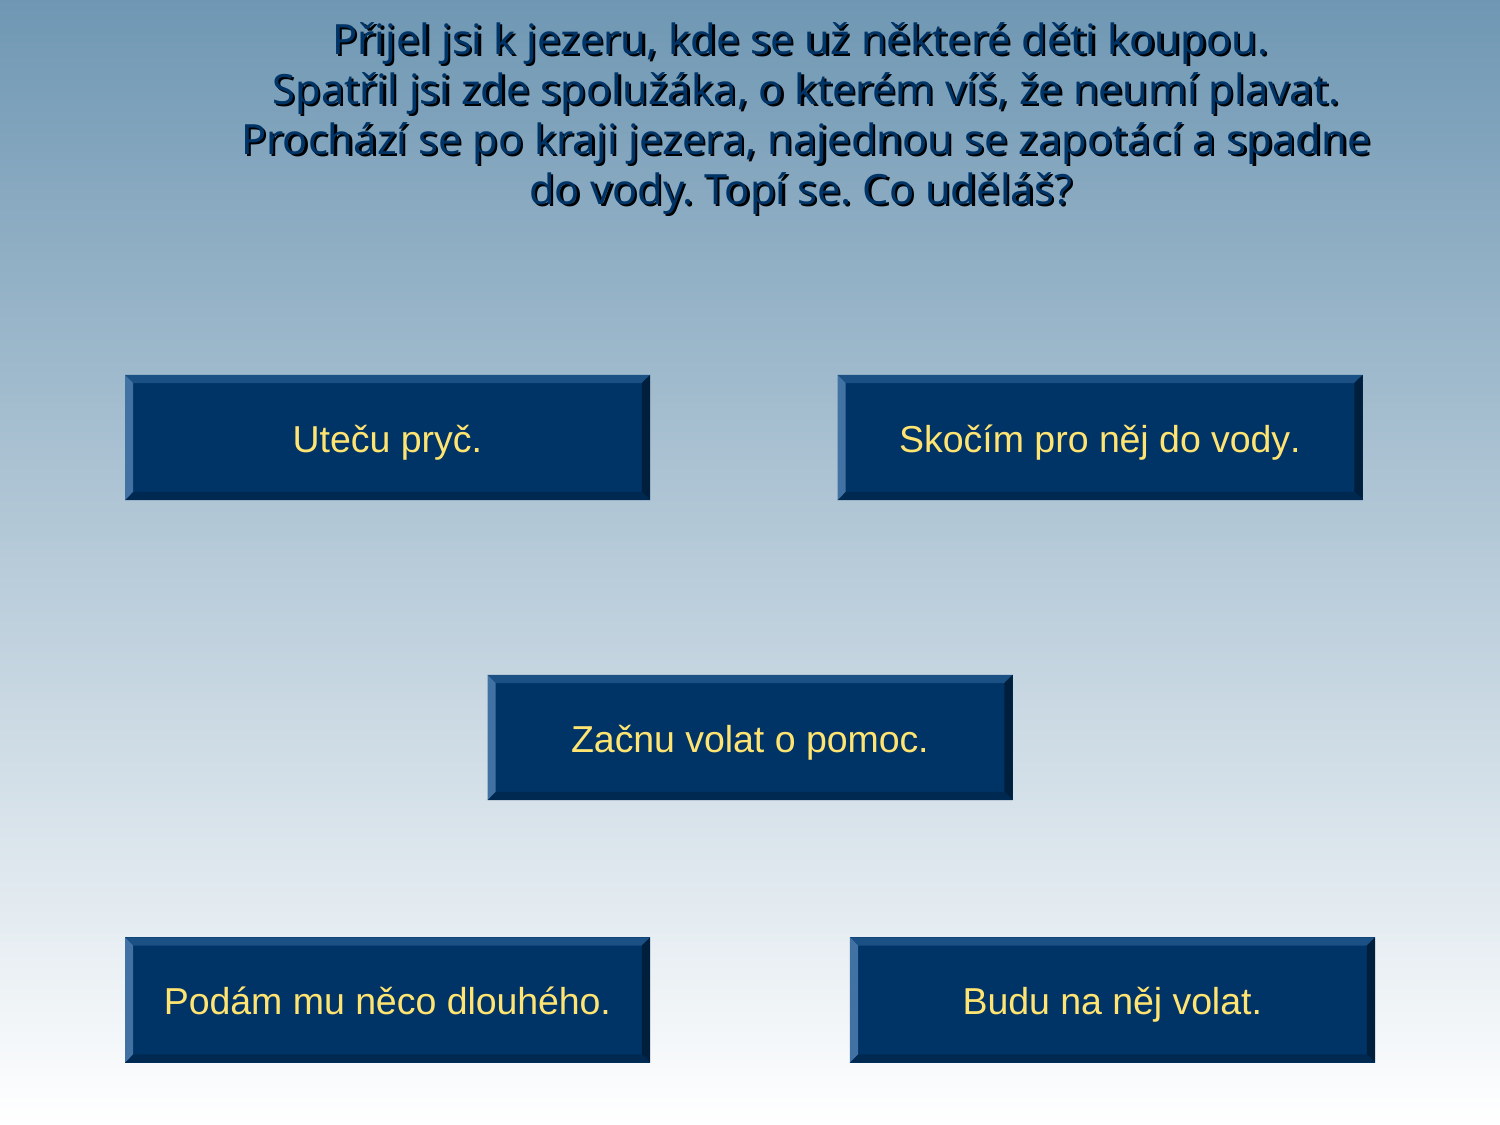

# Přijel jsi k jezeru, kde se už některé děti koupou. Spatřil jsi zde spolužáka, o kterém víš, že neumí plavat. Prochází se po kraji jezera, najednou se zapotácí a spadne do vody. Topí se. Co uděláš?
Uteču pryč.
Skočím pro něj do vody.
Začnu volat o pomoc.
Podám mu něco dlouhého.
Budu na něj volat.